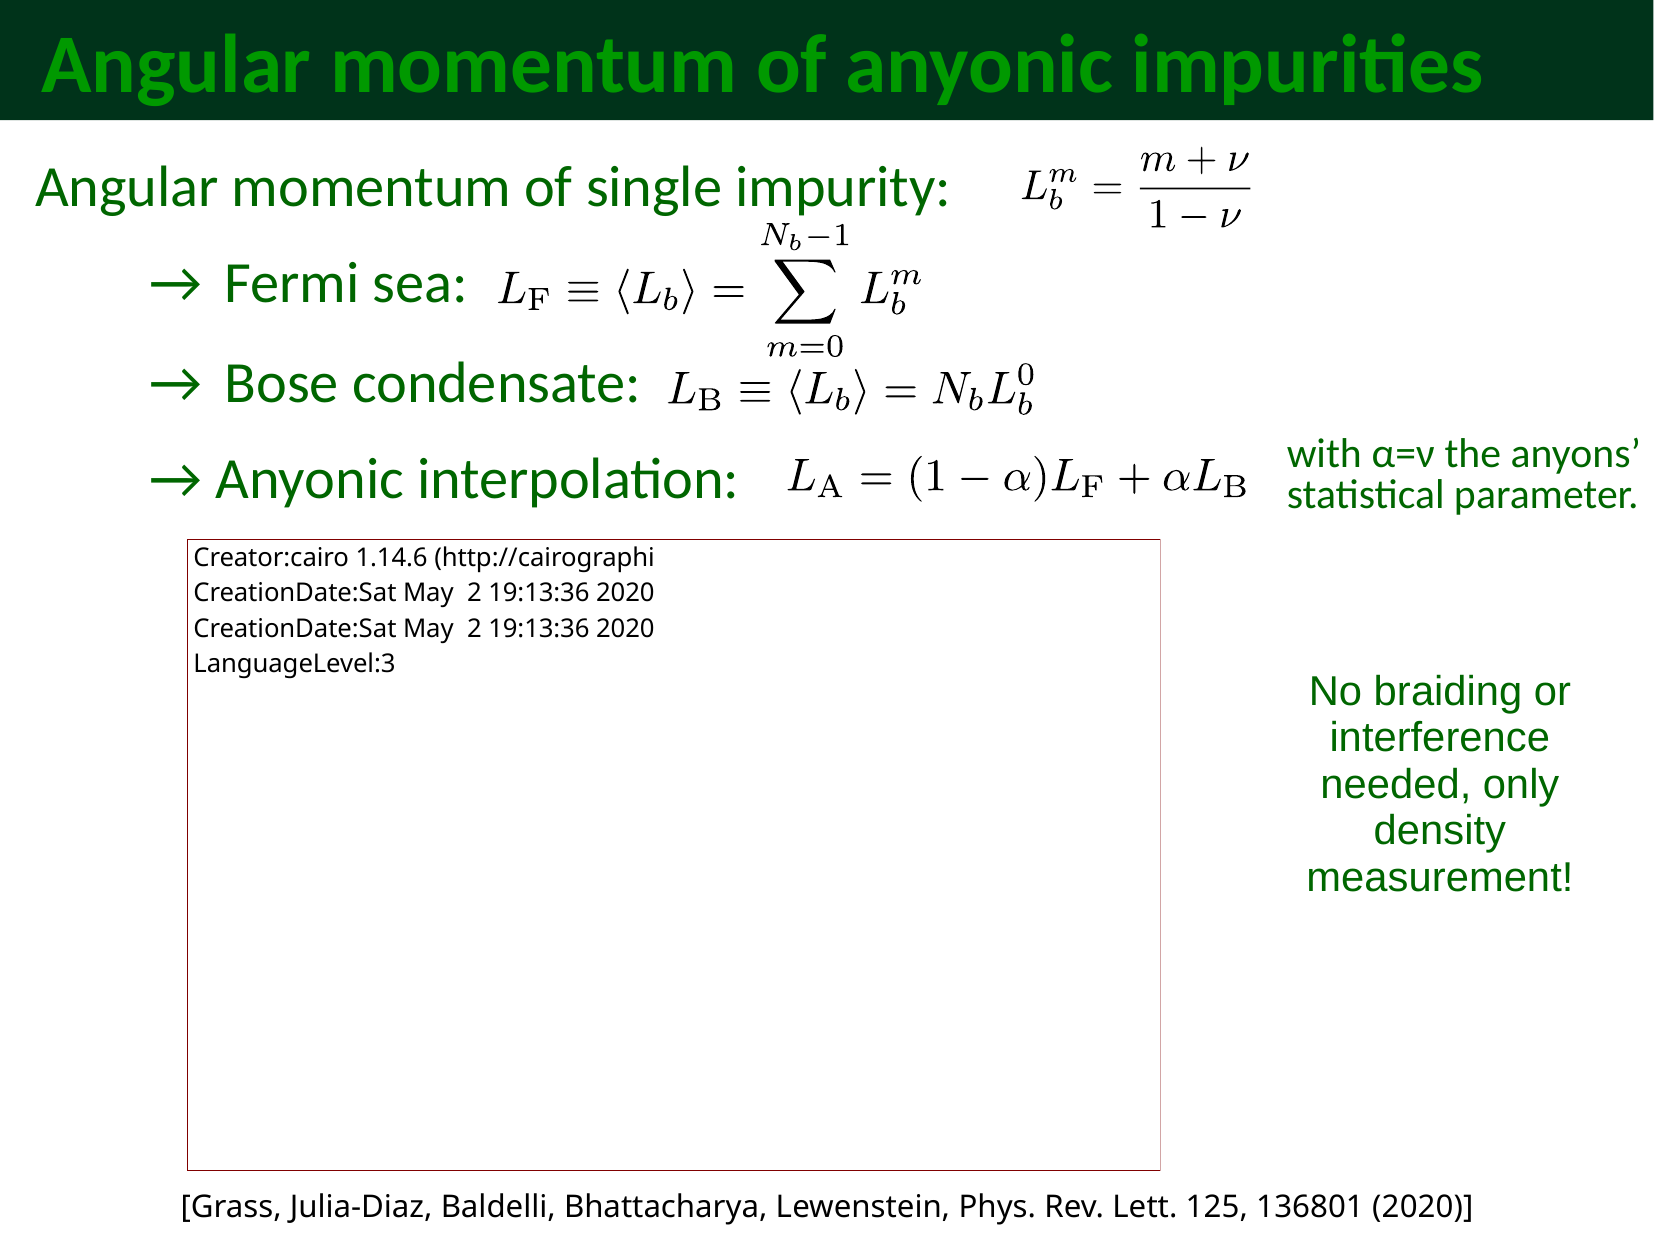

Angular momentum of anyonic impurities
Angular momentum of single impurity:
		→	Fermi sea:
		→	Bose condensate:
		→ Anyonic interpolation:
with α=ν the anyons’ statistical parameter.
No braiding or interference needed, only density measurement!
[Grass, Julia-Diaz, Baldelli, Bhattacharya, Lewenstein, Phys. Rev. Lett. 125, 136801 (2020)]